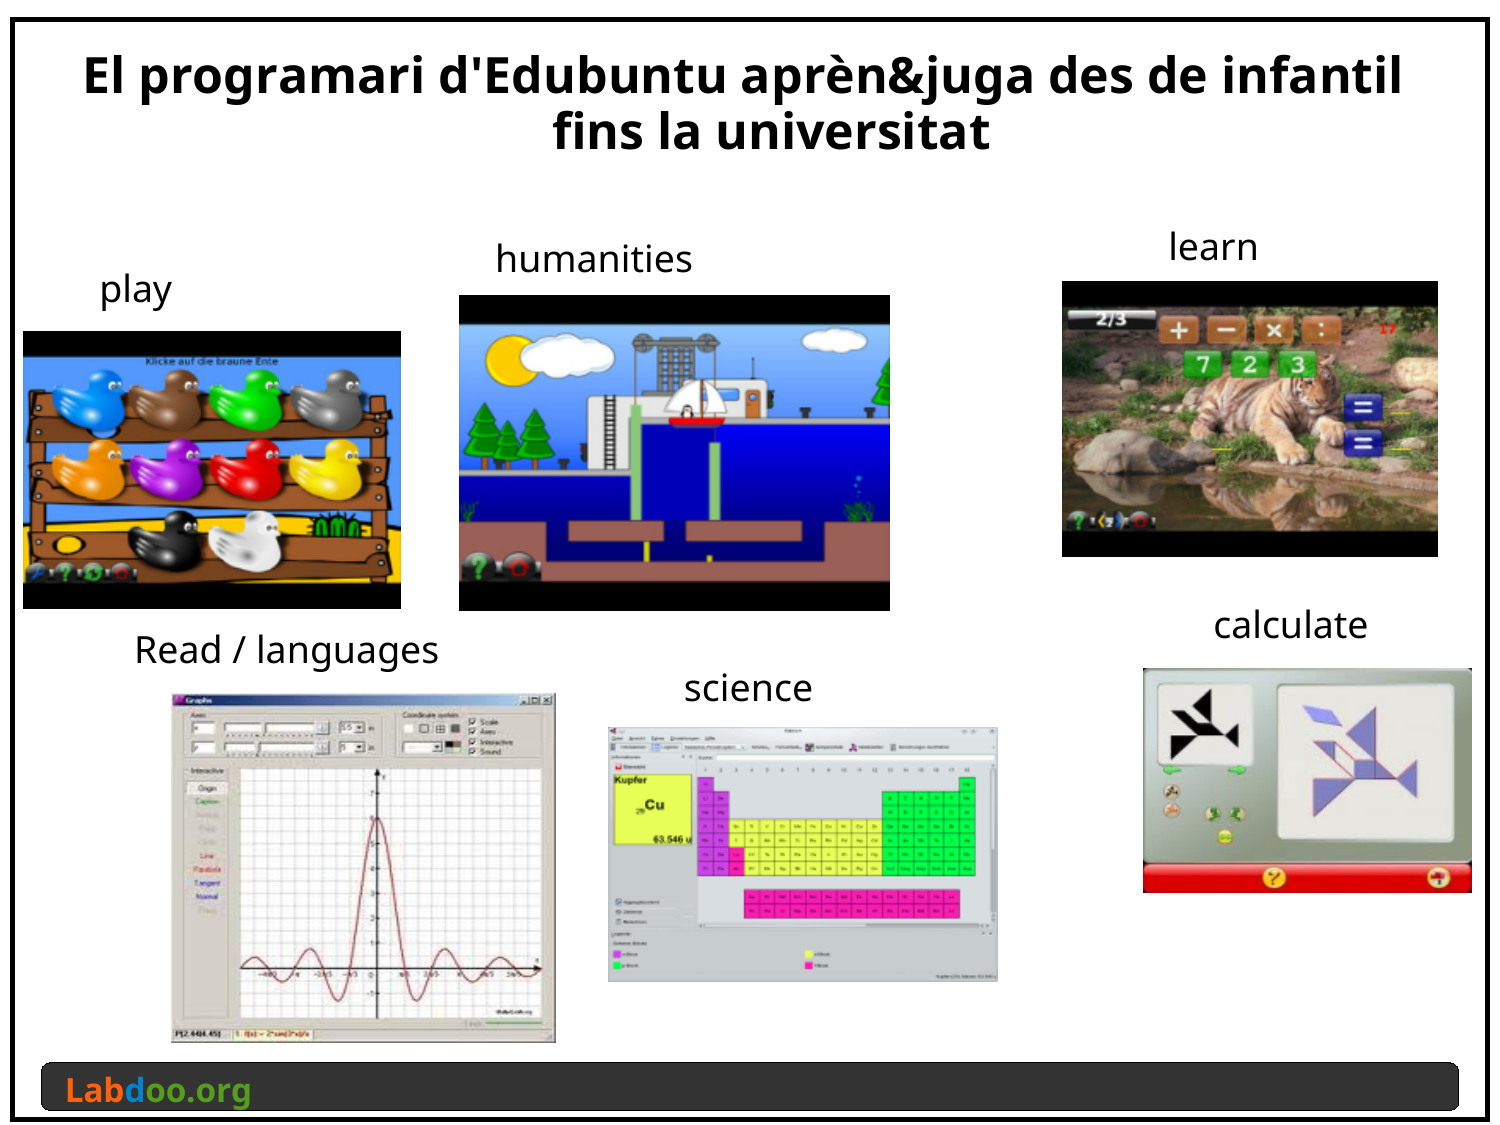

El programari d'Edubuntu aprèn&juga des de infantil fins la universitat
learn
humanities
play
calculate
Read / languages
science